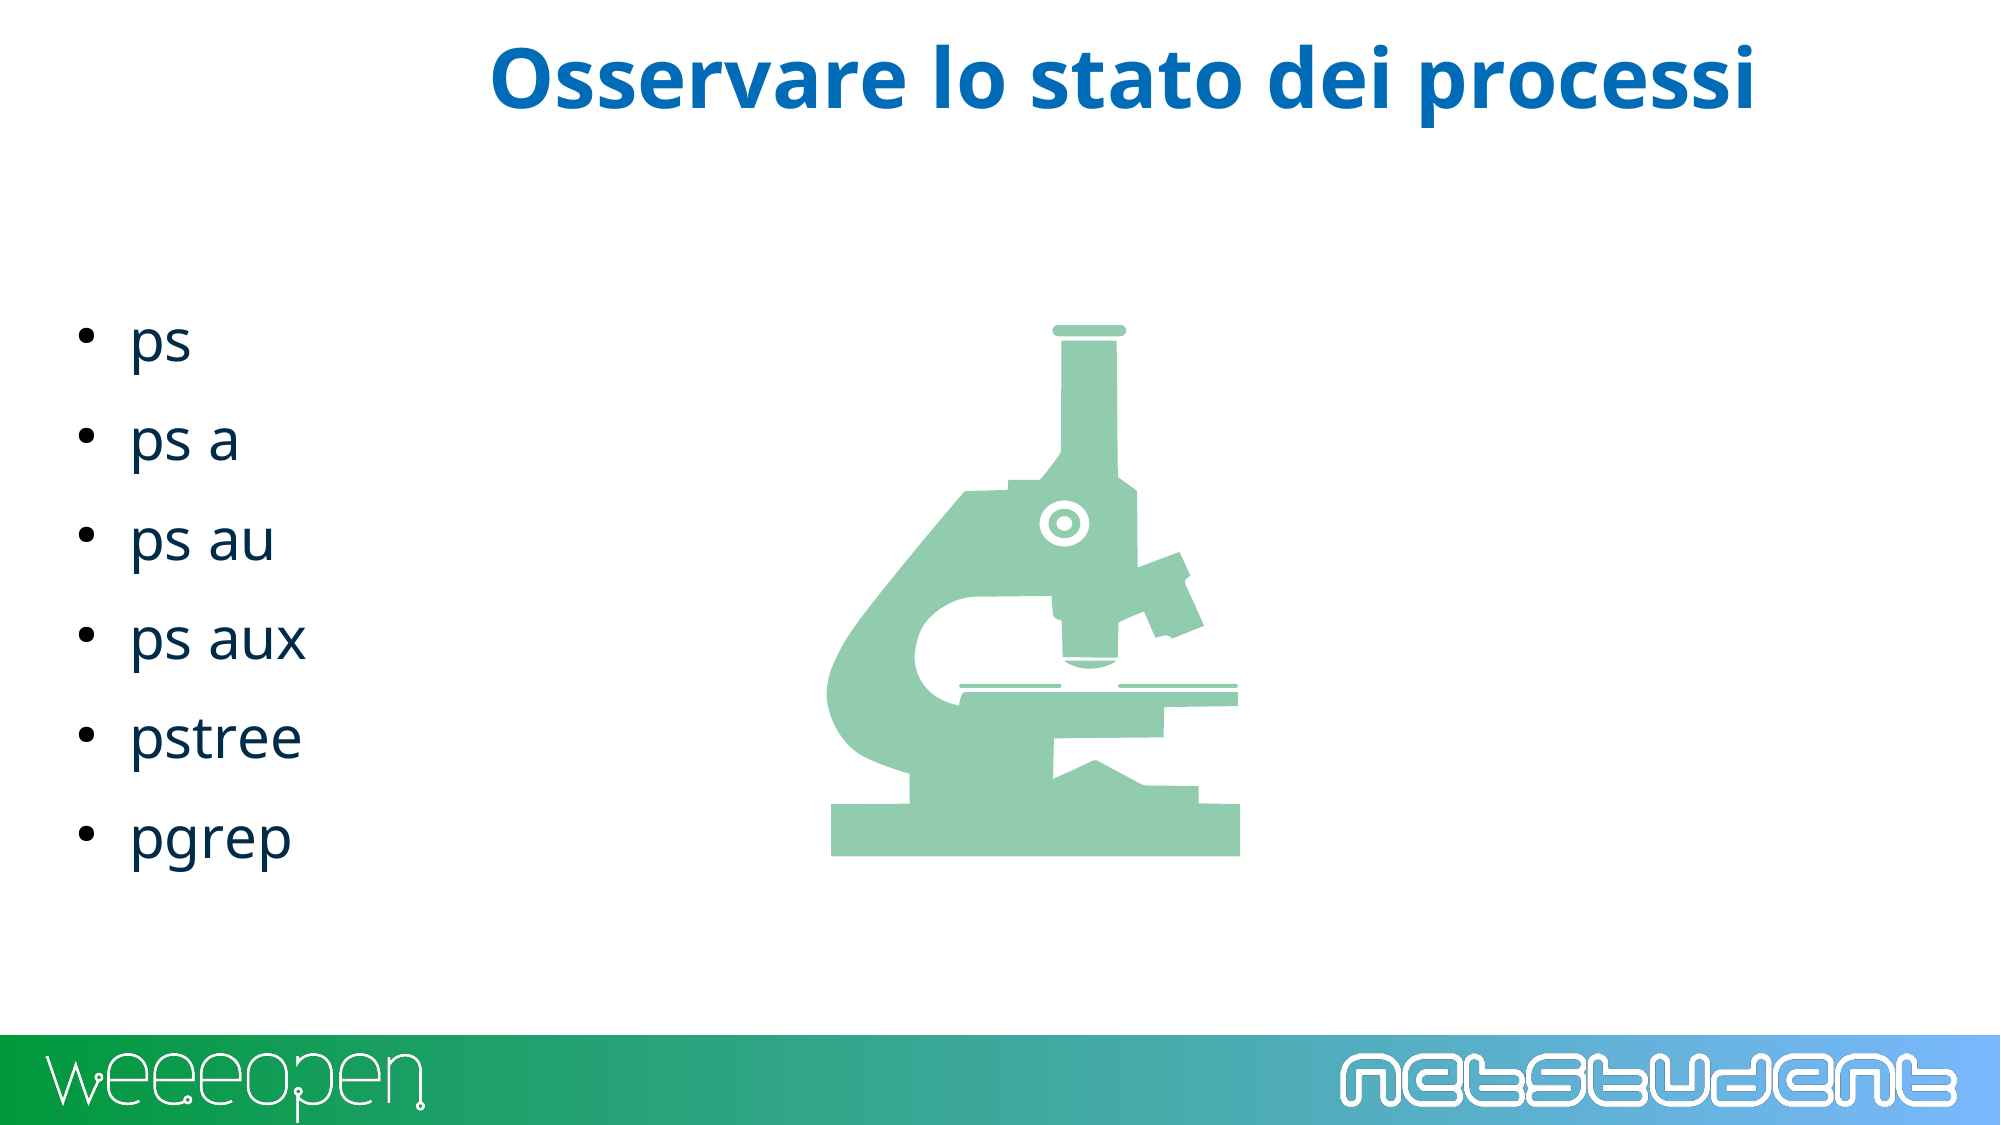

Osservare lo stato dei processi
ps
●
ps a
●
ps au
●
ps aux
●
pstree
●
pgrep
●